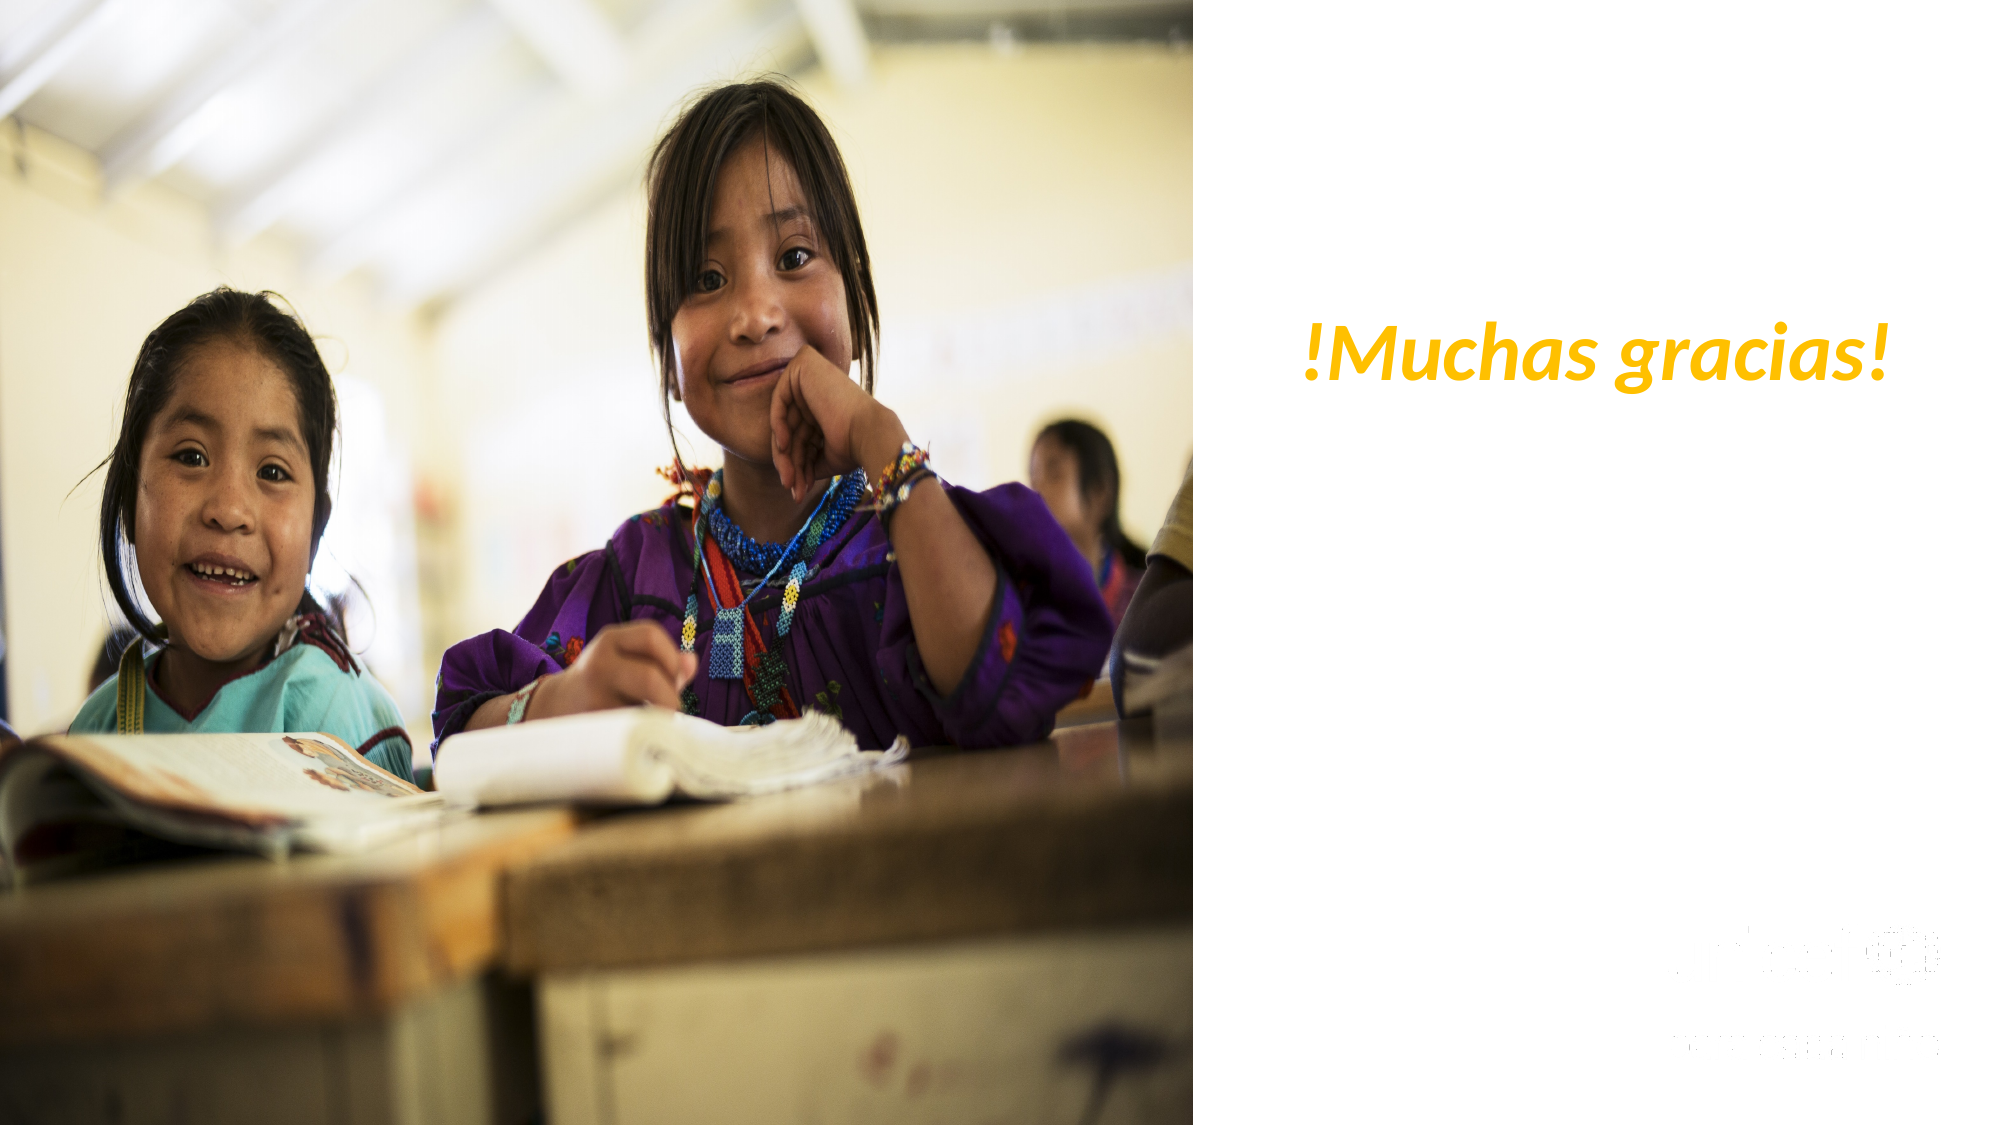

!Muchas gracias!
Ruth Custode M.
rcustode@unicef.org
Especialista Regional de
 Educación en Emergencias
Twitter: @lizcusm
UNICEF LACRO